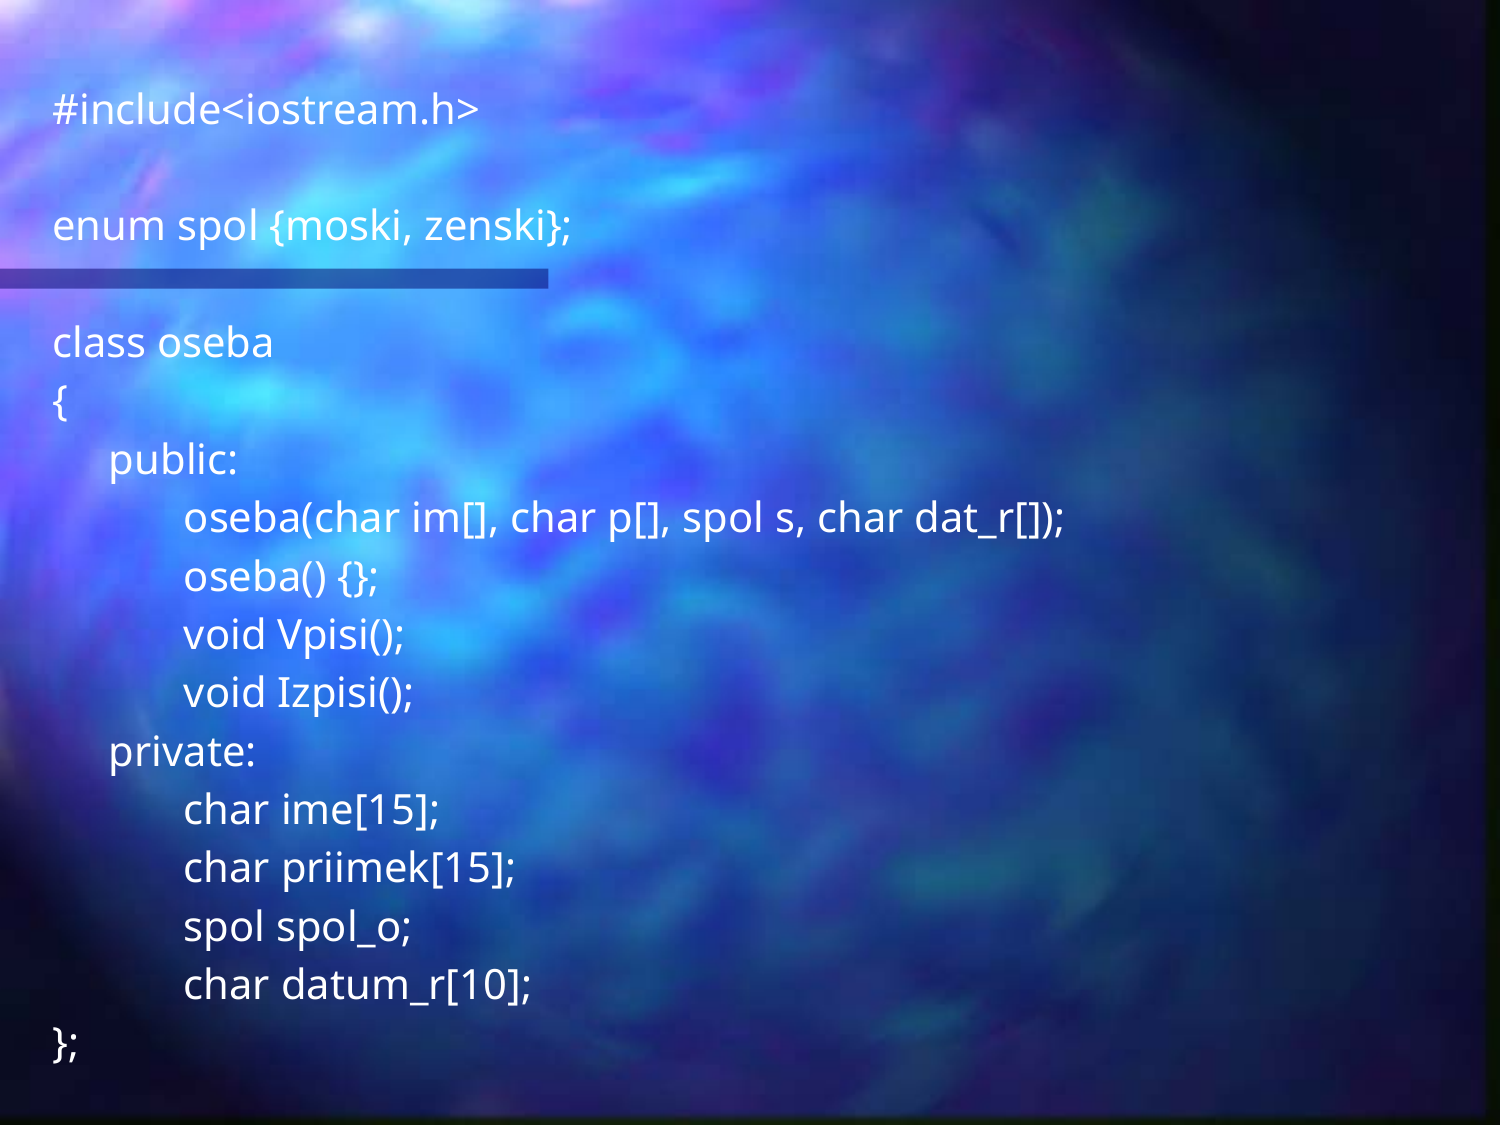

# #include<iostream.h>
enum spol {moski, zenski};
class oseba
{
	public:
		oseba(char im[], char p[], spol s, char dat_r[]);
		oseba() {};
		void Vpisi();
		void Izpisi();
	private:
		char ime[15];
		char priimek[15];
		spol spol_o;
		char datum_r[10];
};